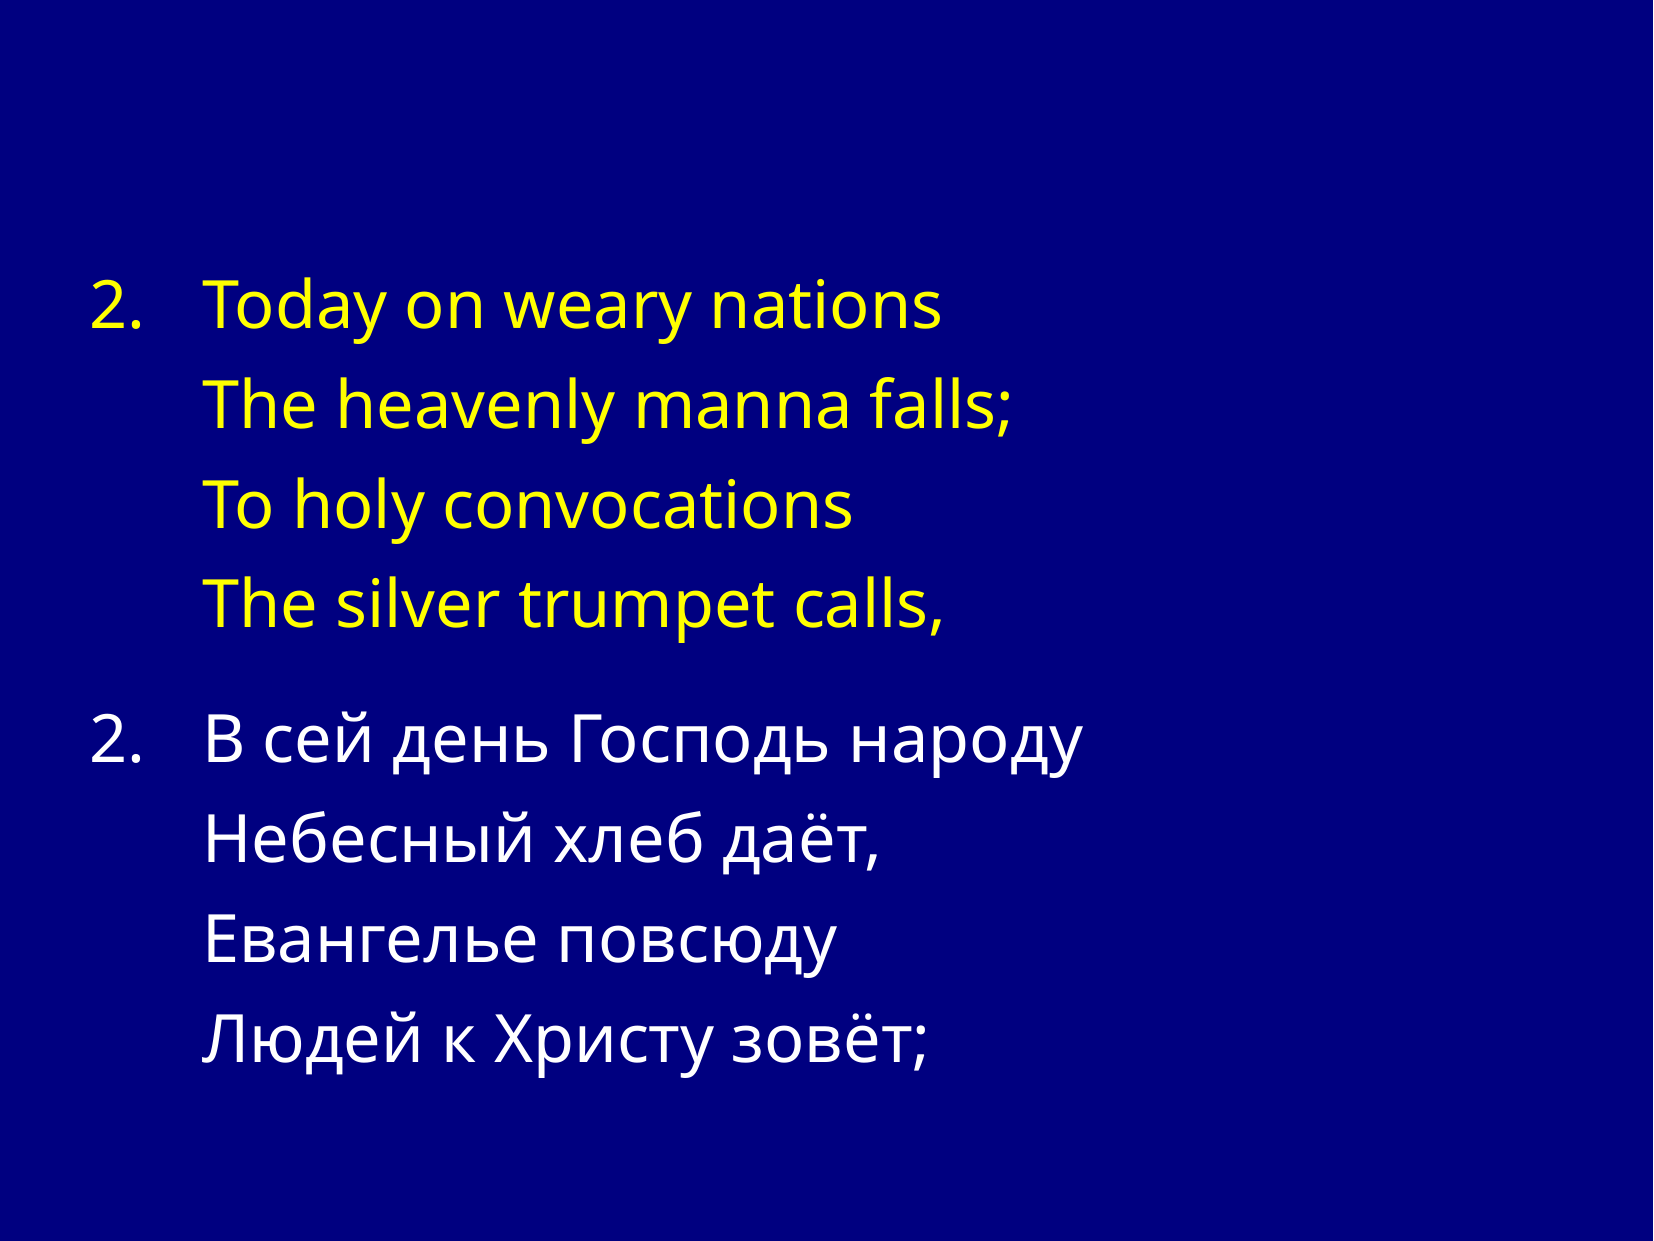

2.	Today on weary nations
	The heavenly manna falls;
	To holy convocations
	The silver trumpet calls,
2.	В сей день Господь народу
	Небесный хлеб даёт,
	Евангелье повсюду
	Людей к Христу зовёт;